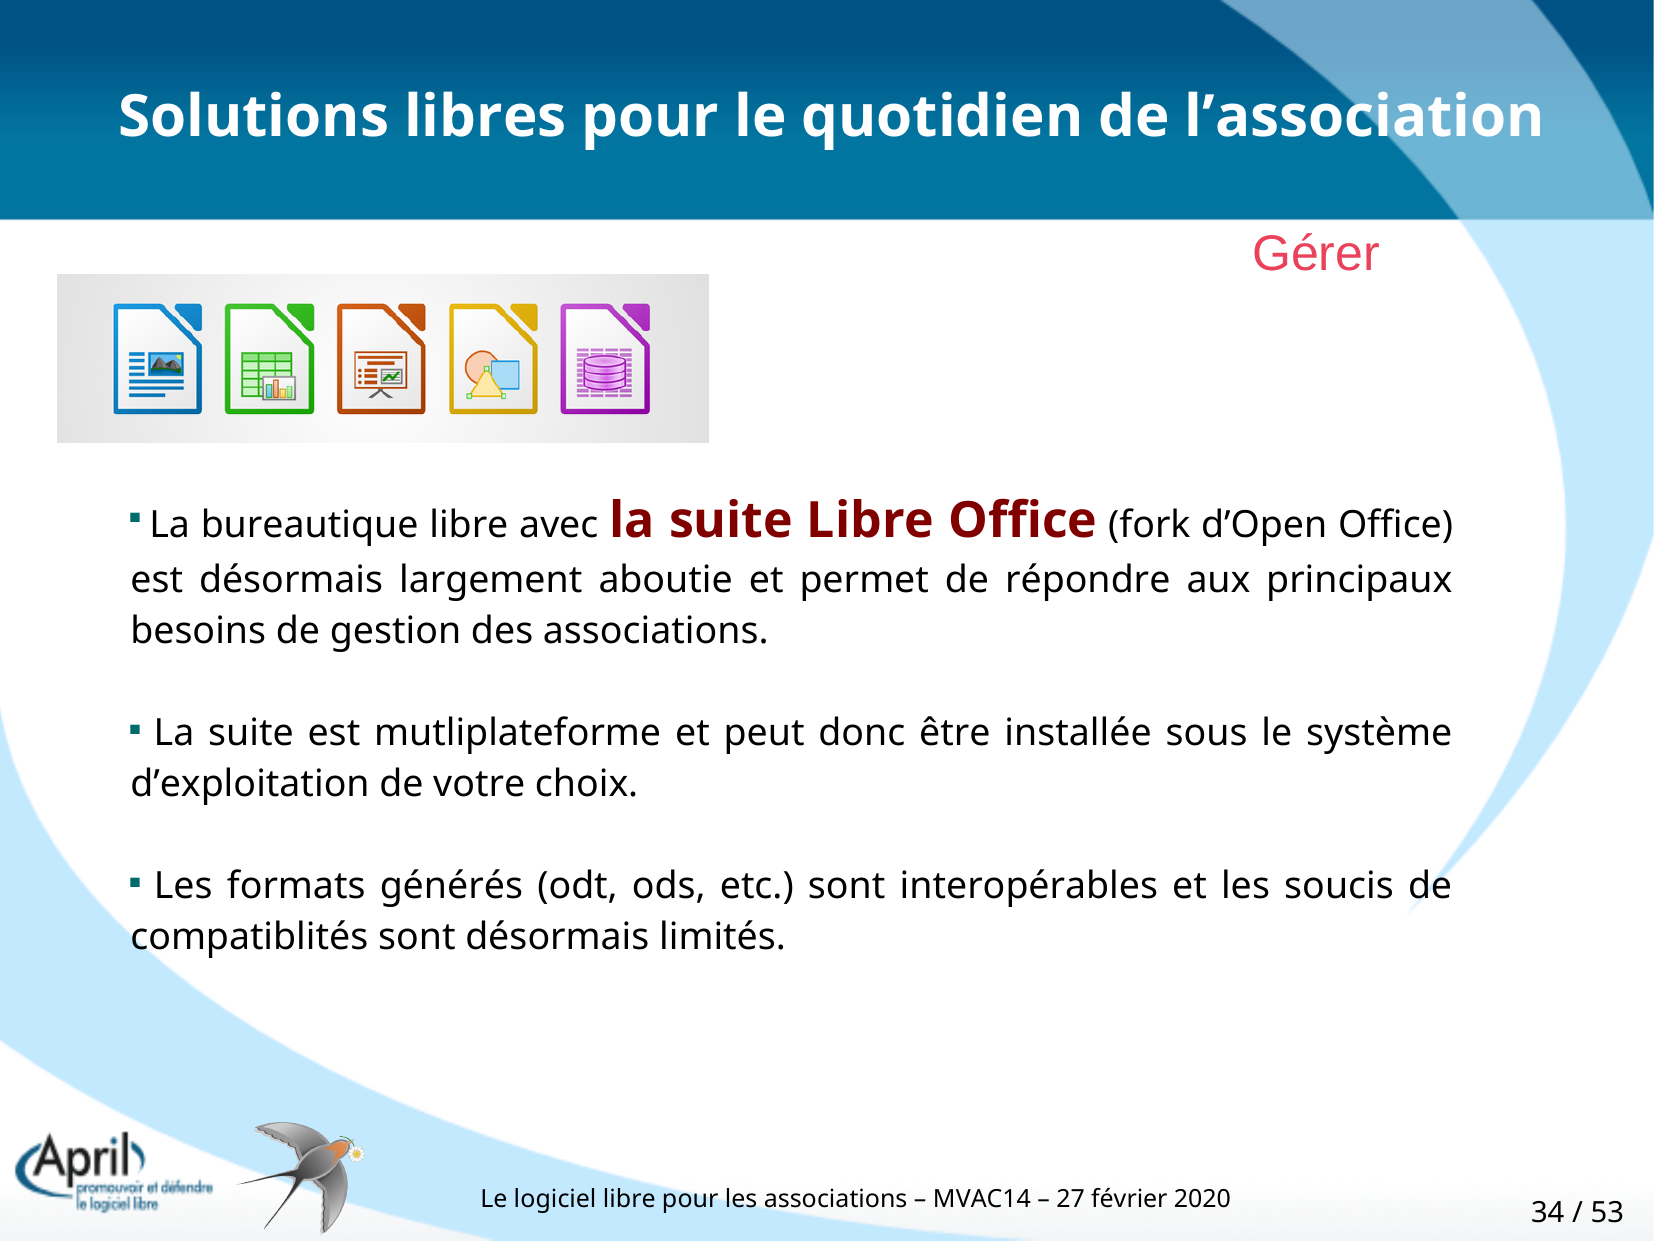

Solutions libres pour le quotidien de l’association
Gérer
 La bureautique libre avec la suite Libre Office (fork d’Open Office) est désormais largement aboutie et permet de répondre aux principaux besoins de gestion des associations.
 La suite est mutliplateforme et peut donc être installée sous le système d’exploitation de votre choix.
 Les formats générés (odt, ods, etc.) sont interopérables et les soucis de compatiblités sont désormais limités.
34
POSS 2018